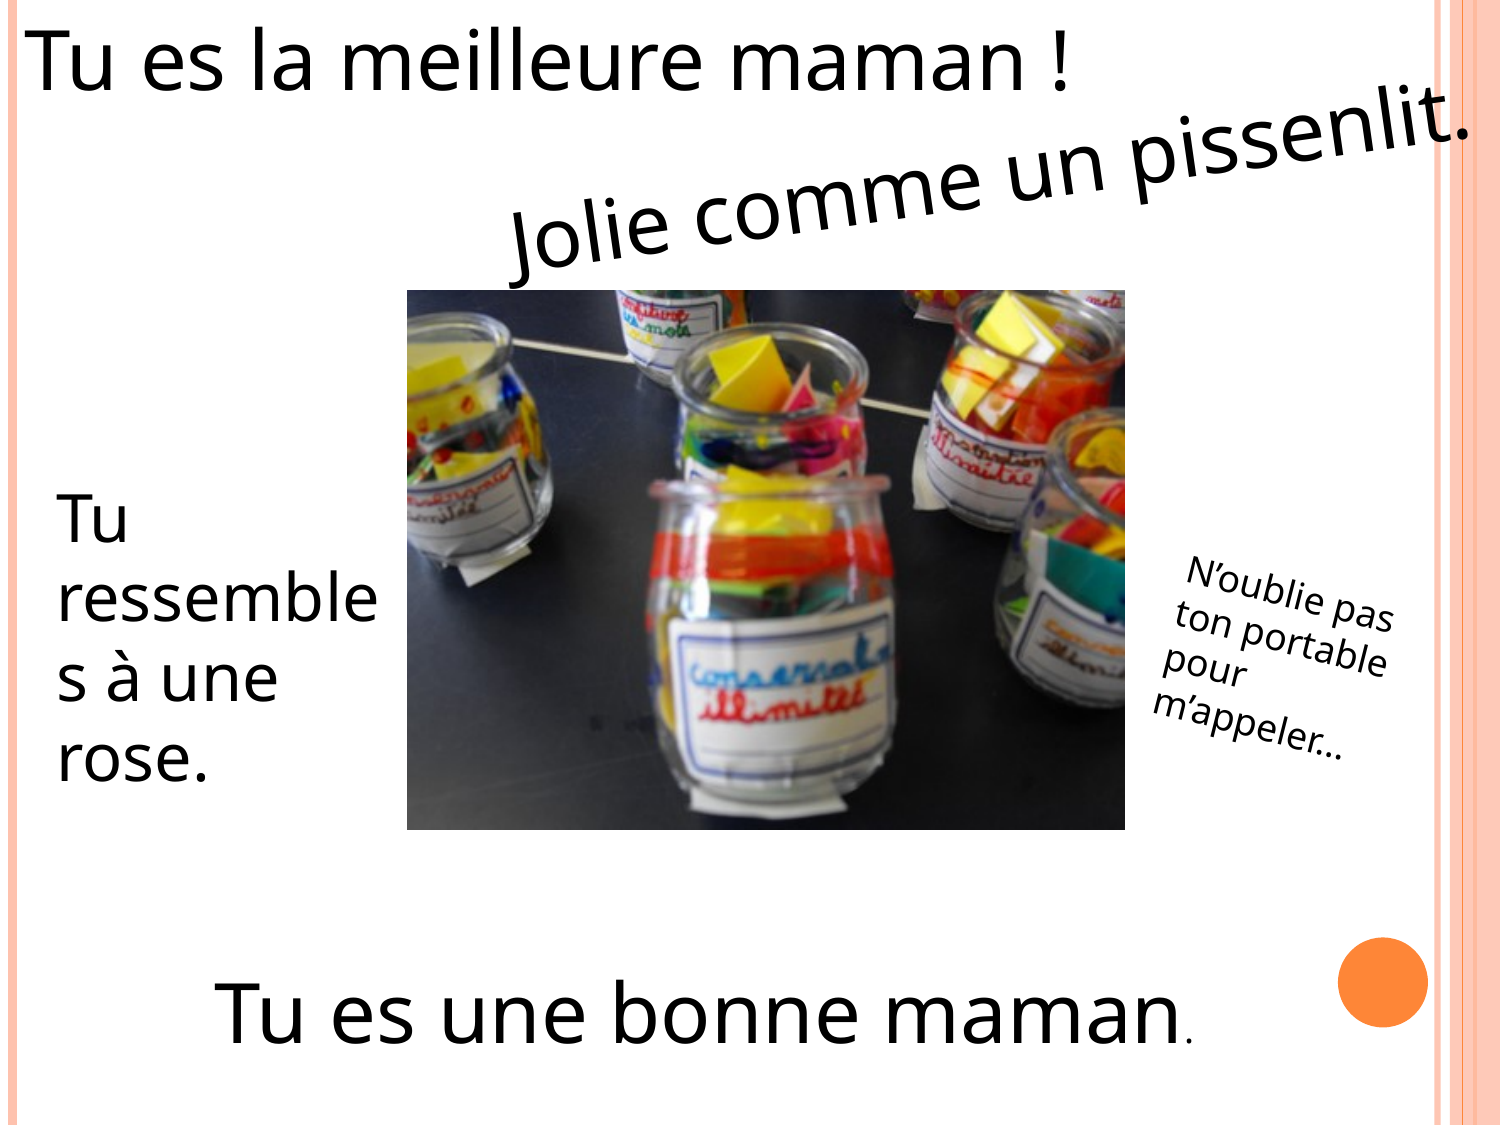

Tu es la meilleure maman !
#
Jolie comme un pissenlit.
Tu ressembles à une rose.
N’oublie pas ton portable pour m’appeler…
Tu es une bonne maman.